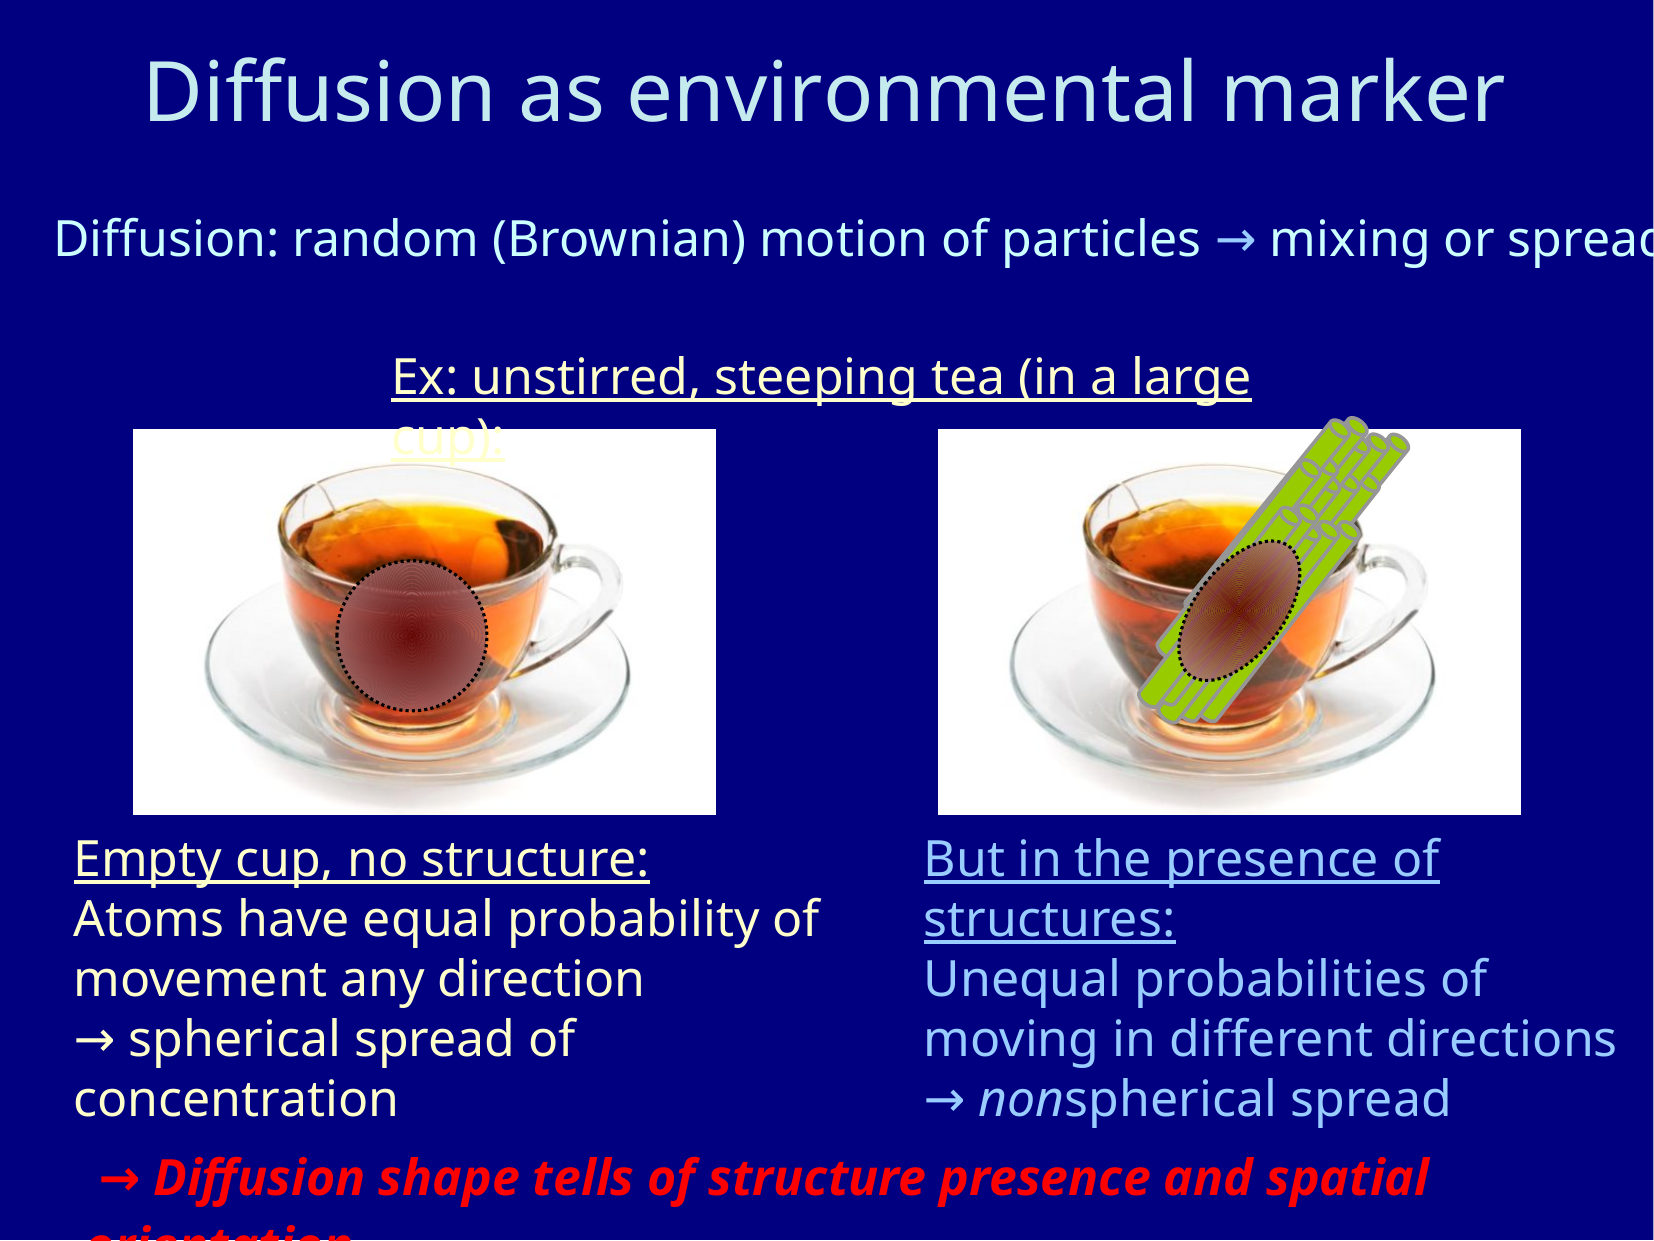

# Diffusion as environmental marker
Diffusion: random (Brownian) motion of particles → mixing or spreading
Ex: unstirred, steeping tea (in a large cup):
Empty cup, no structure:
Atoms have equal probability of movement any direction
→ spherical spread of concentration
But in the presence of structures:
Unequal probabilities of moving in different directions
→ nonspherical spread
 → Diffusion shape tells of structure presence and spatial orientation